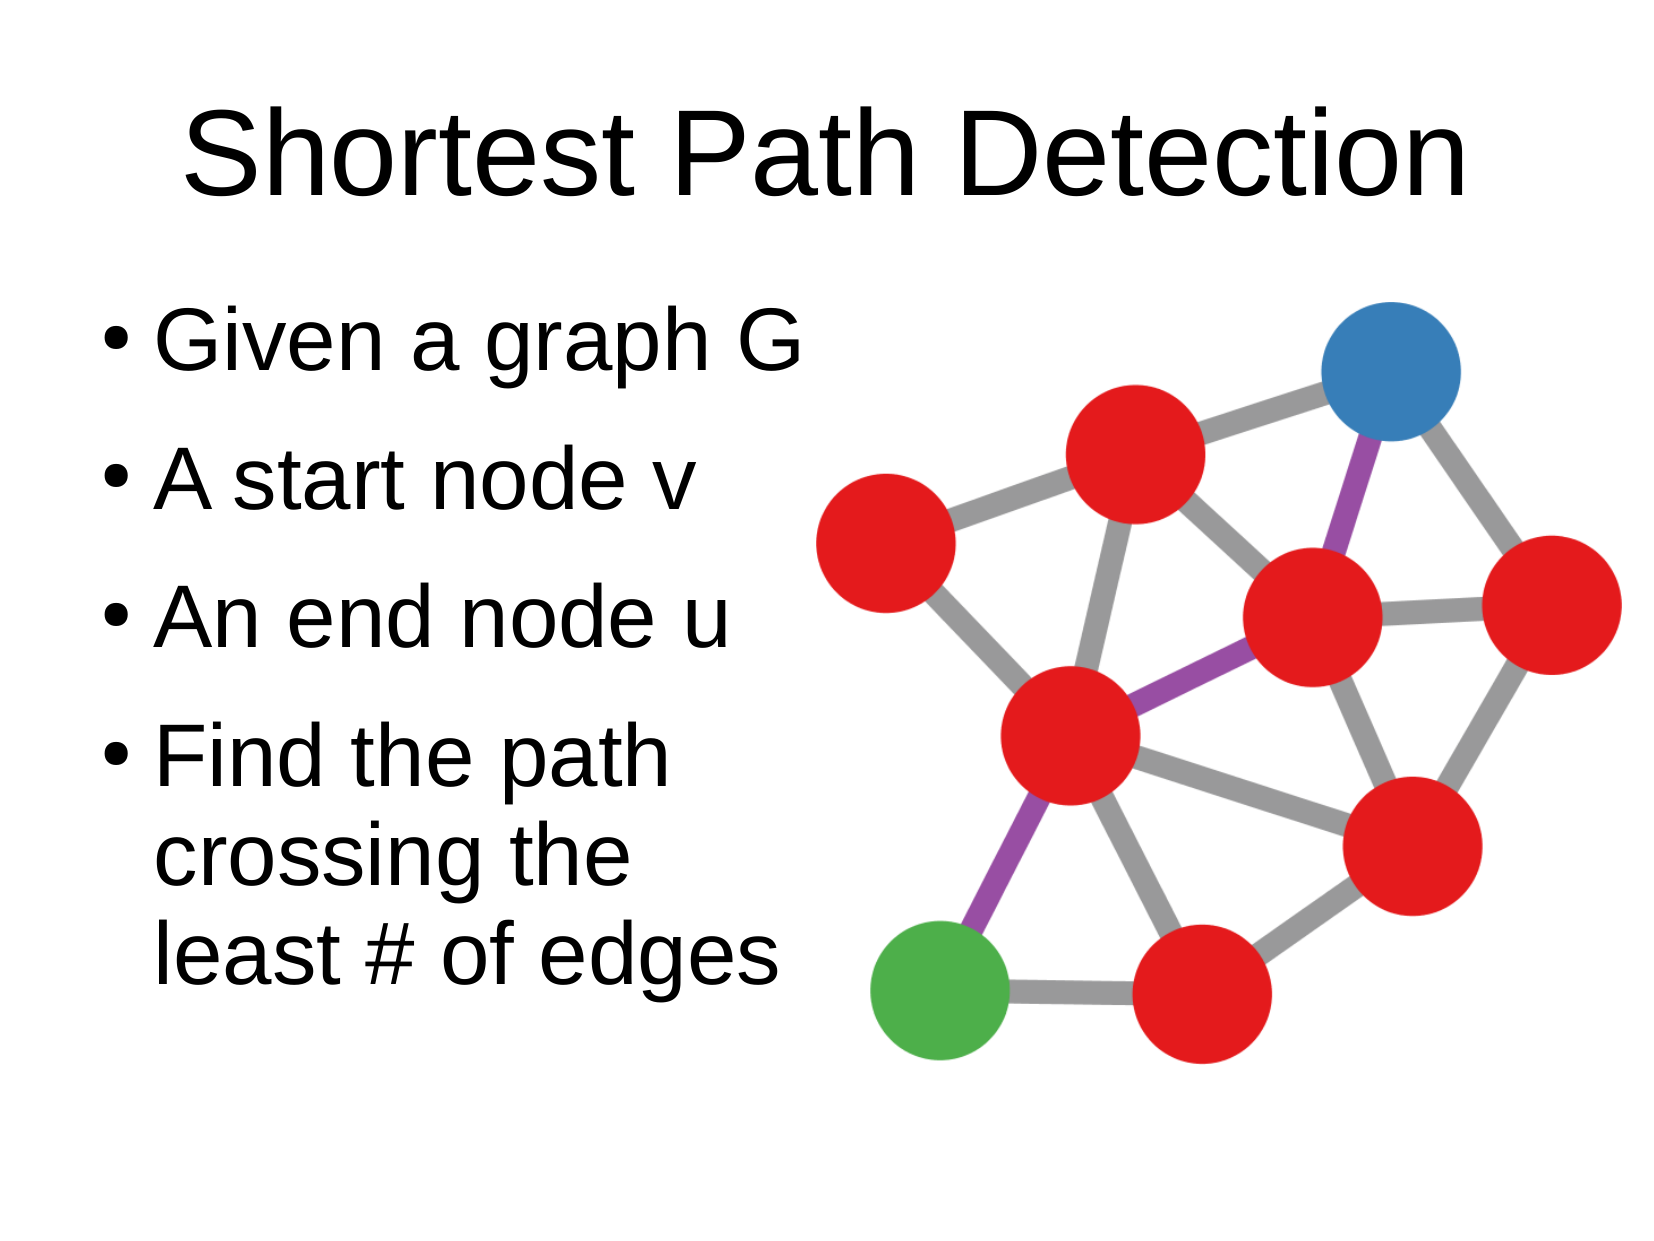

# Shortest Path Detection
Given a graph G
A start node v
An end node u
Find the path crossing the least # of edges